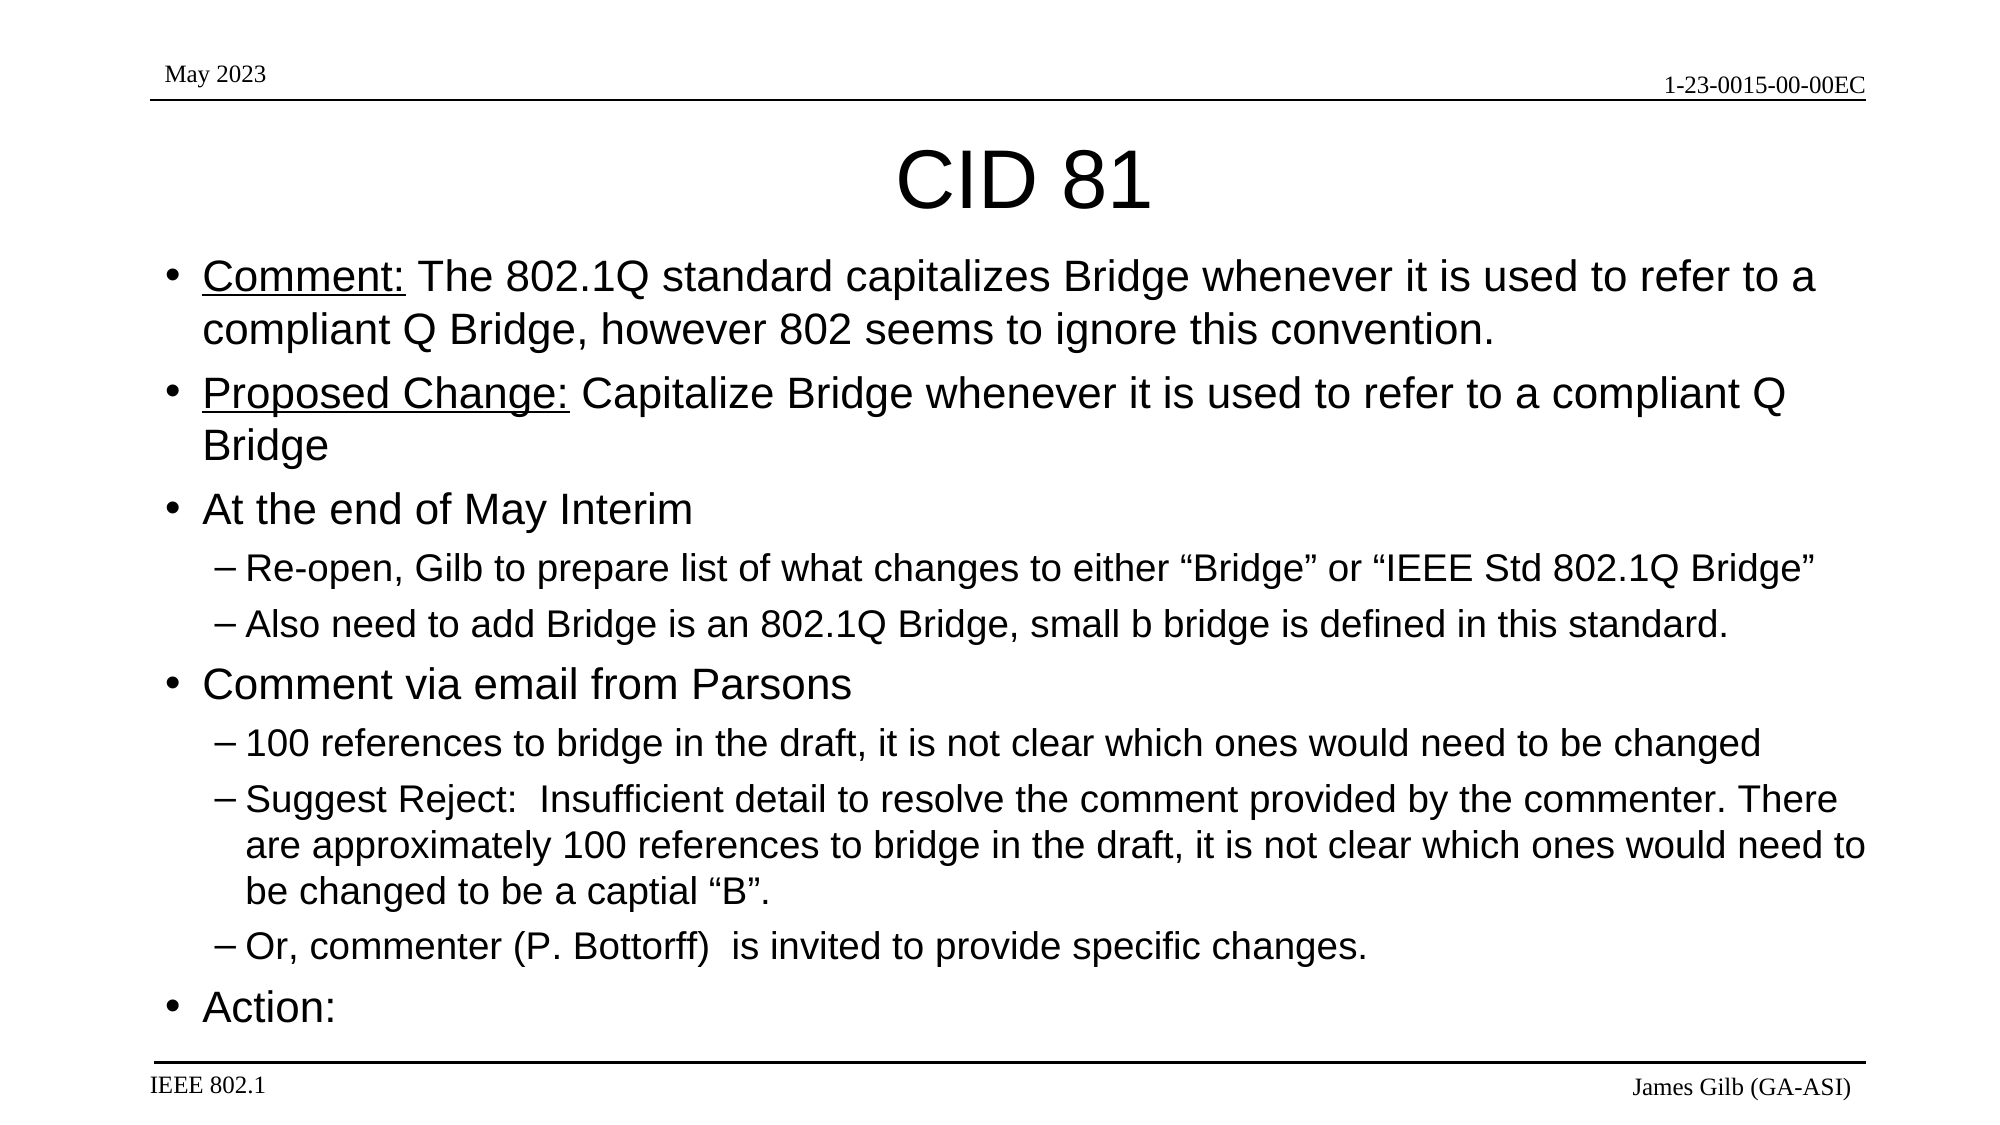

# CID 81
Comment: The 802.1Q standard capitalizes Bridge whenever it is used to refer to a compliant Q Bridge, however 802 seems to ignore this convention.
Proposed Change: Capitalize Bridge whenever it is used to refer to a compliant Q Bridge
At the end of May Interim
Re-open, Gilb to prepare list of what changes to either “Bridge” or “IEEE Std 802.1Q Bridge”
Also need to add Bridge is an 802.1Q Bridge, small b bridge is defined in this standard.
Comment via email from Parsons
100 references to bridge in the draft, it is not clear which ones would need to be changed
Suggest Reject: Insufficient detail to resolve the comment provided by the commenter. There are approximately 100 references to bridge in the draft, it is not clear which ones would need to be changed to be a captial “B”.
Or, commenter (P. Bottorff) is invited to provide specific changes.
Action: